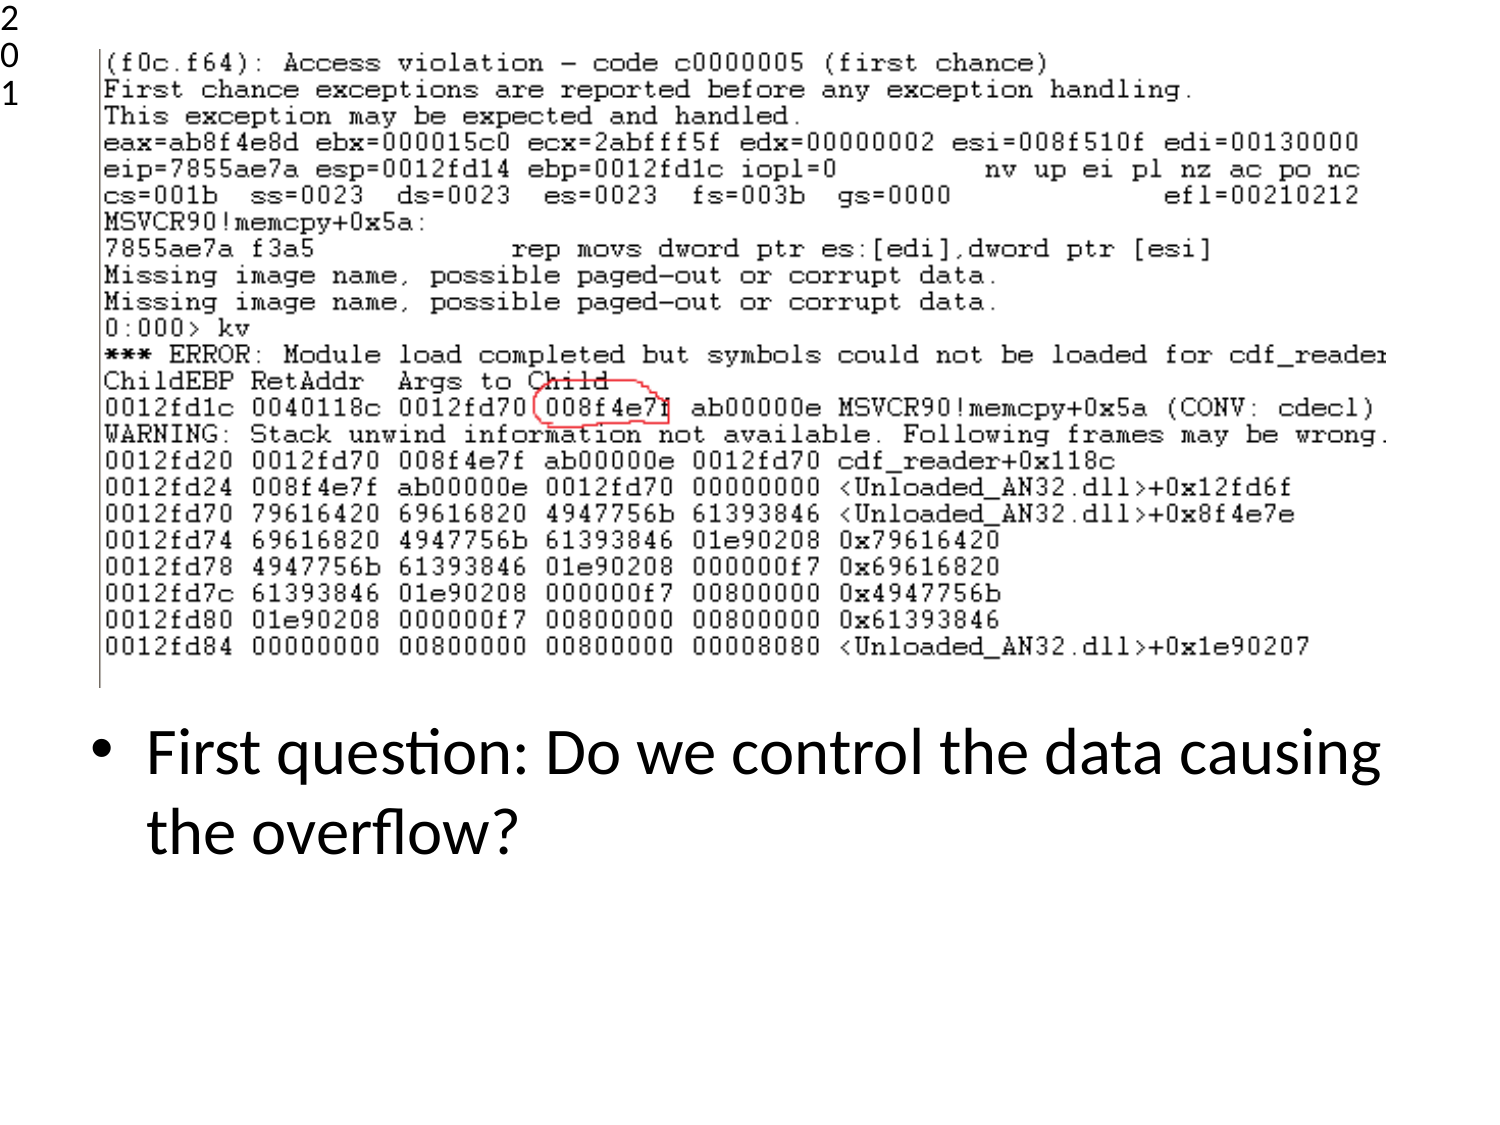

# First question: Do we control the data causing the overflow?